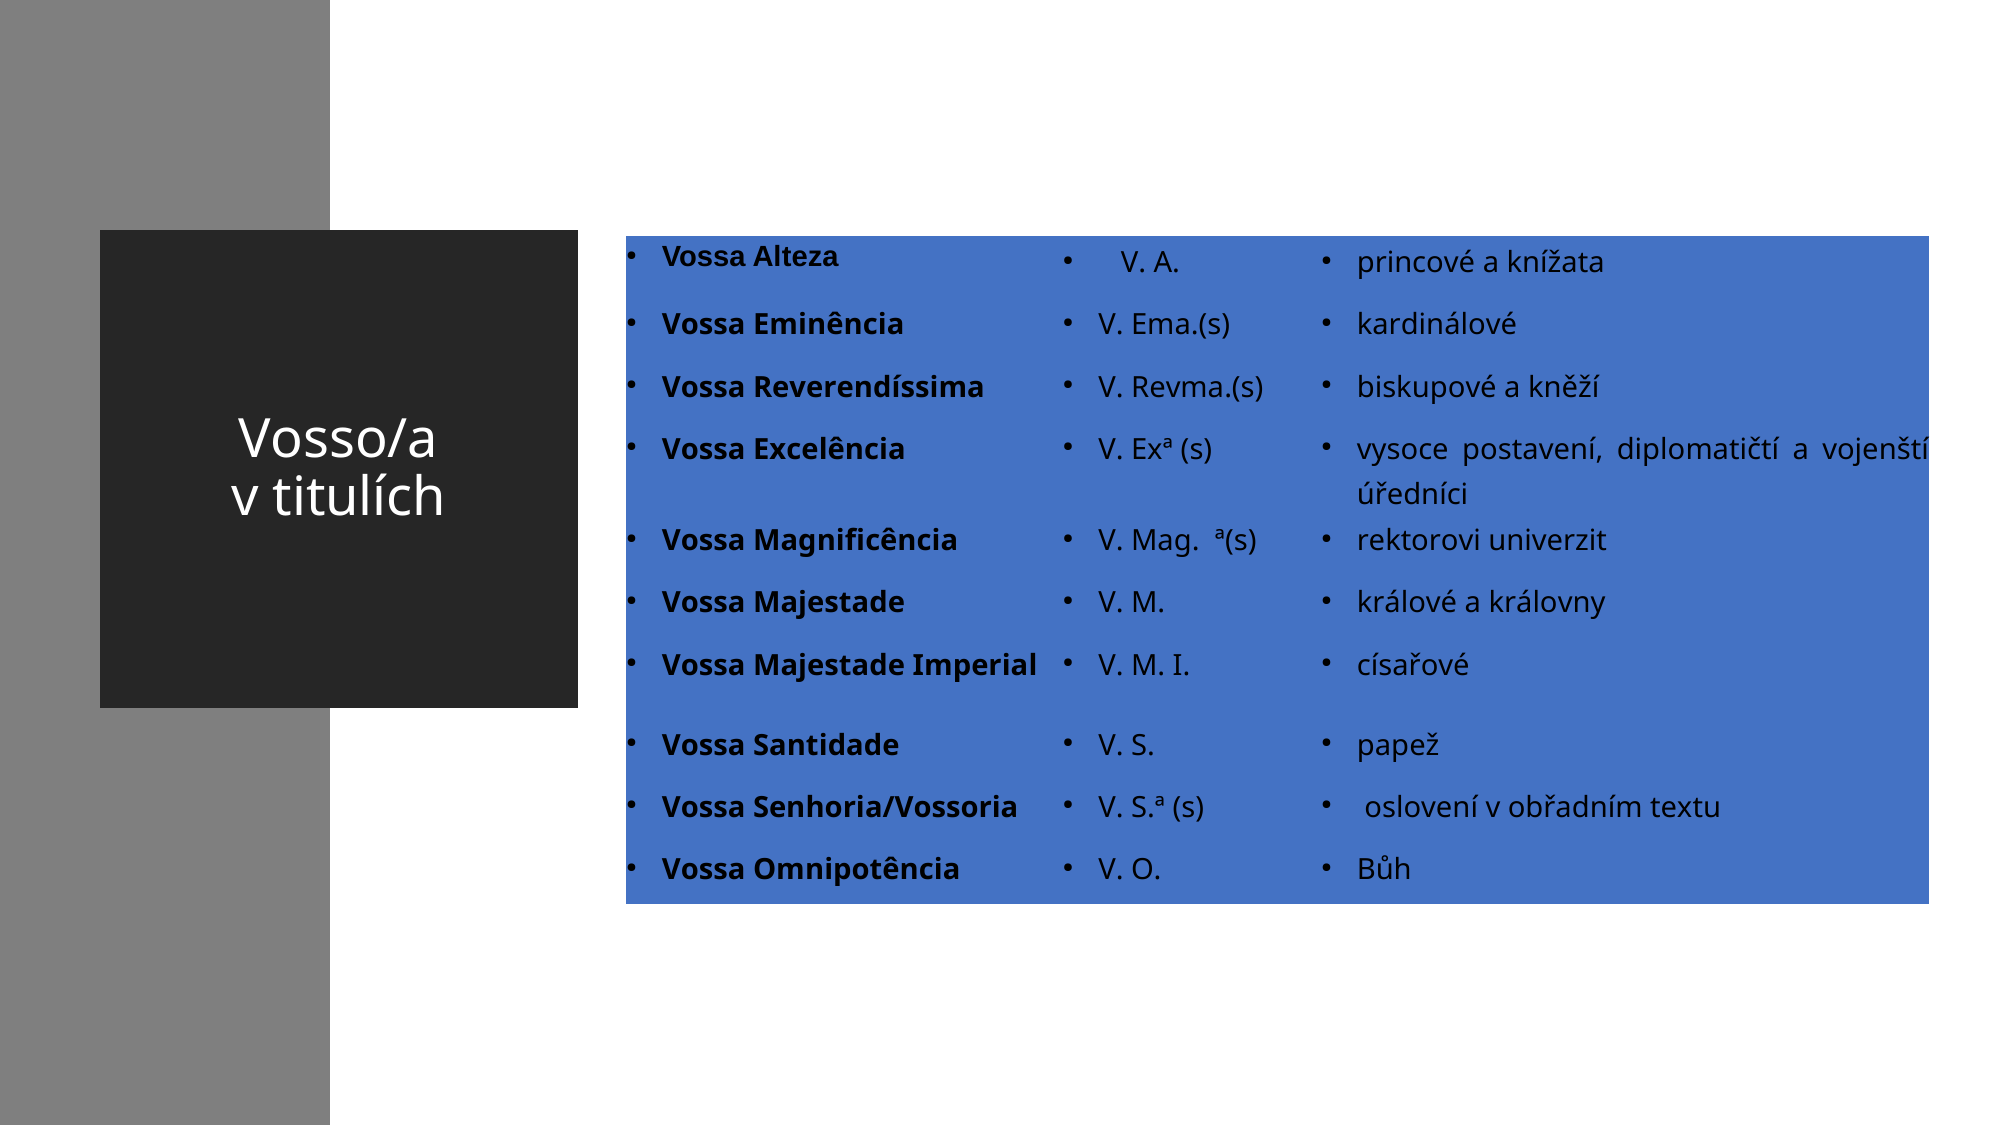

| Vossa Alteza | V. A. | princové a knížata |
| --- | --- | --- |
| Vossa Eminência | V. Ema.(s) | kardinálové |
| Vossa Reverendíssima | V. Revma.(s) | biskupové a kněží |
| Vossa Excelência | V. Exª (s) | vysoce postavení, diplomatičtí a vojenští úředníci |
| Vossa Magnificência | V. Mag.  ª(s) | rektorovi univerzit |
| Vossa Majestade | V. M. | králové a královny |
| Vossa Majestade Imperial | V. M. I. | císařové |
| Vossa Santidade | V. S. | papež |
| Vossa Senhoria/Vossoria | V. S.ª (s) | oslovení v obřadním textu |
| Vossa Omnipotência | V. O. | Bůh |
# Vosso/a v titulích